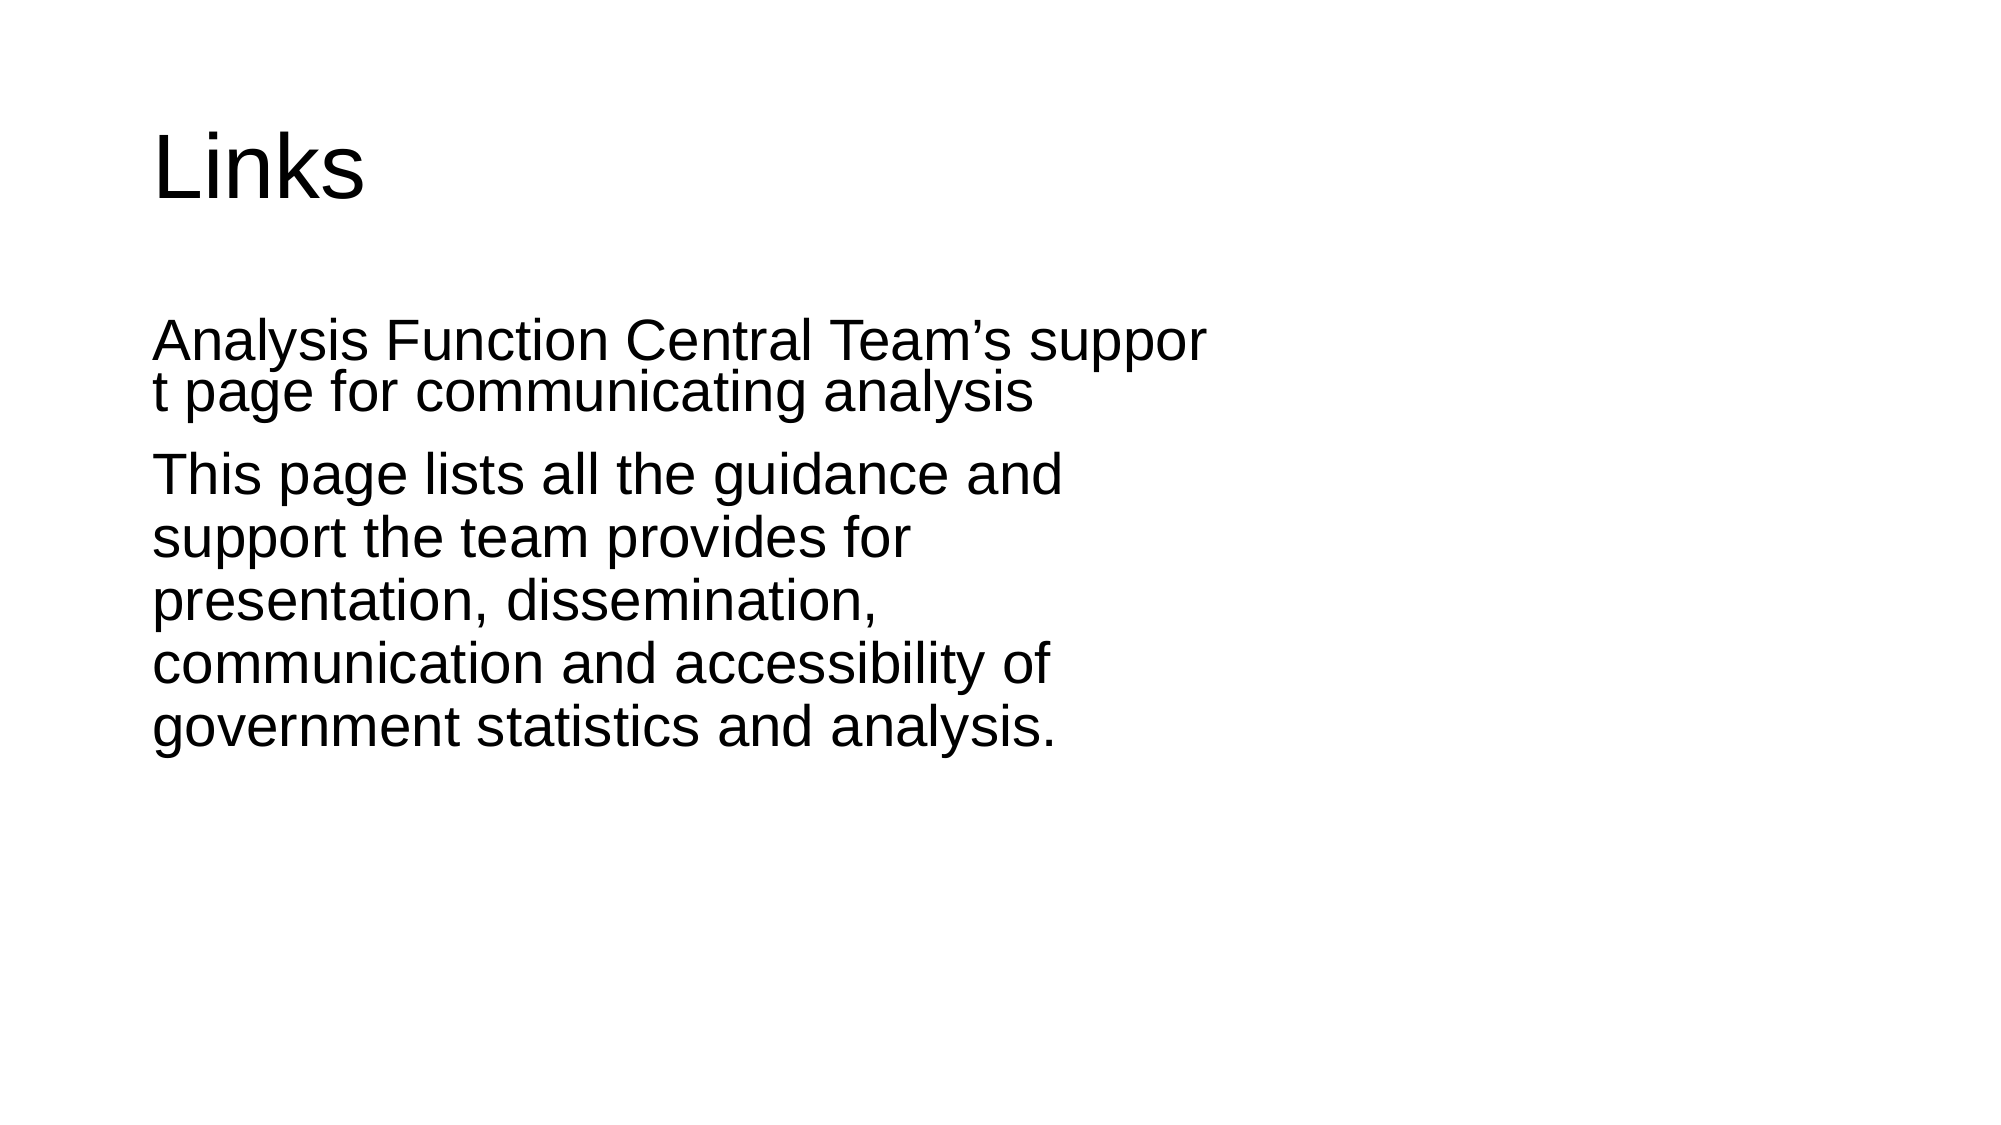

# Links
Analysis Function Central Team’s support page for communicating analysis
This page lists all the guidance and support the team provides for presentation, dissemination, communication and accessibility of government statistics and analysis.